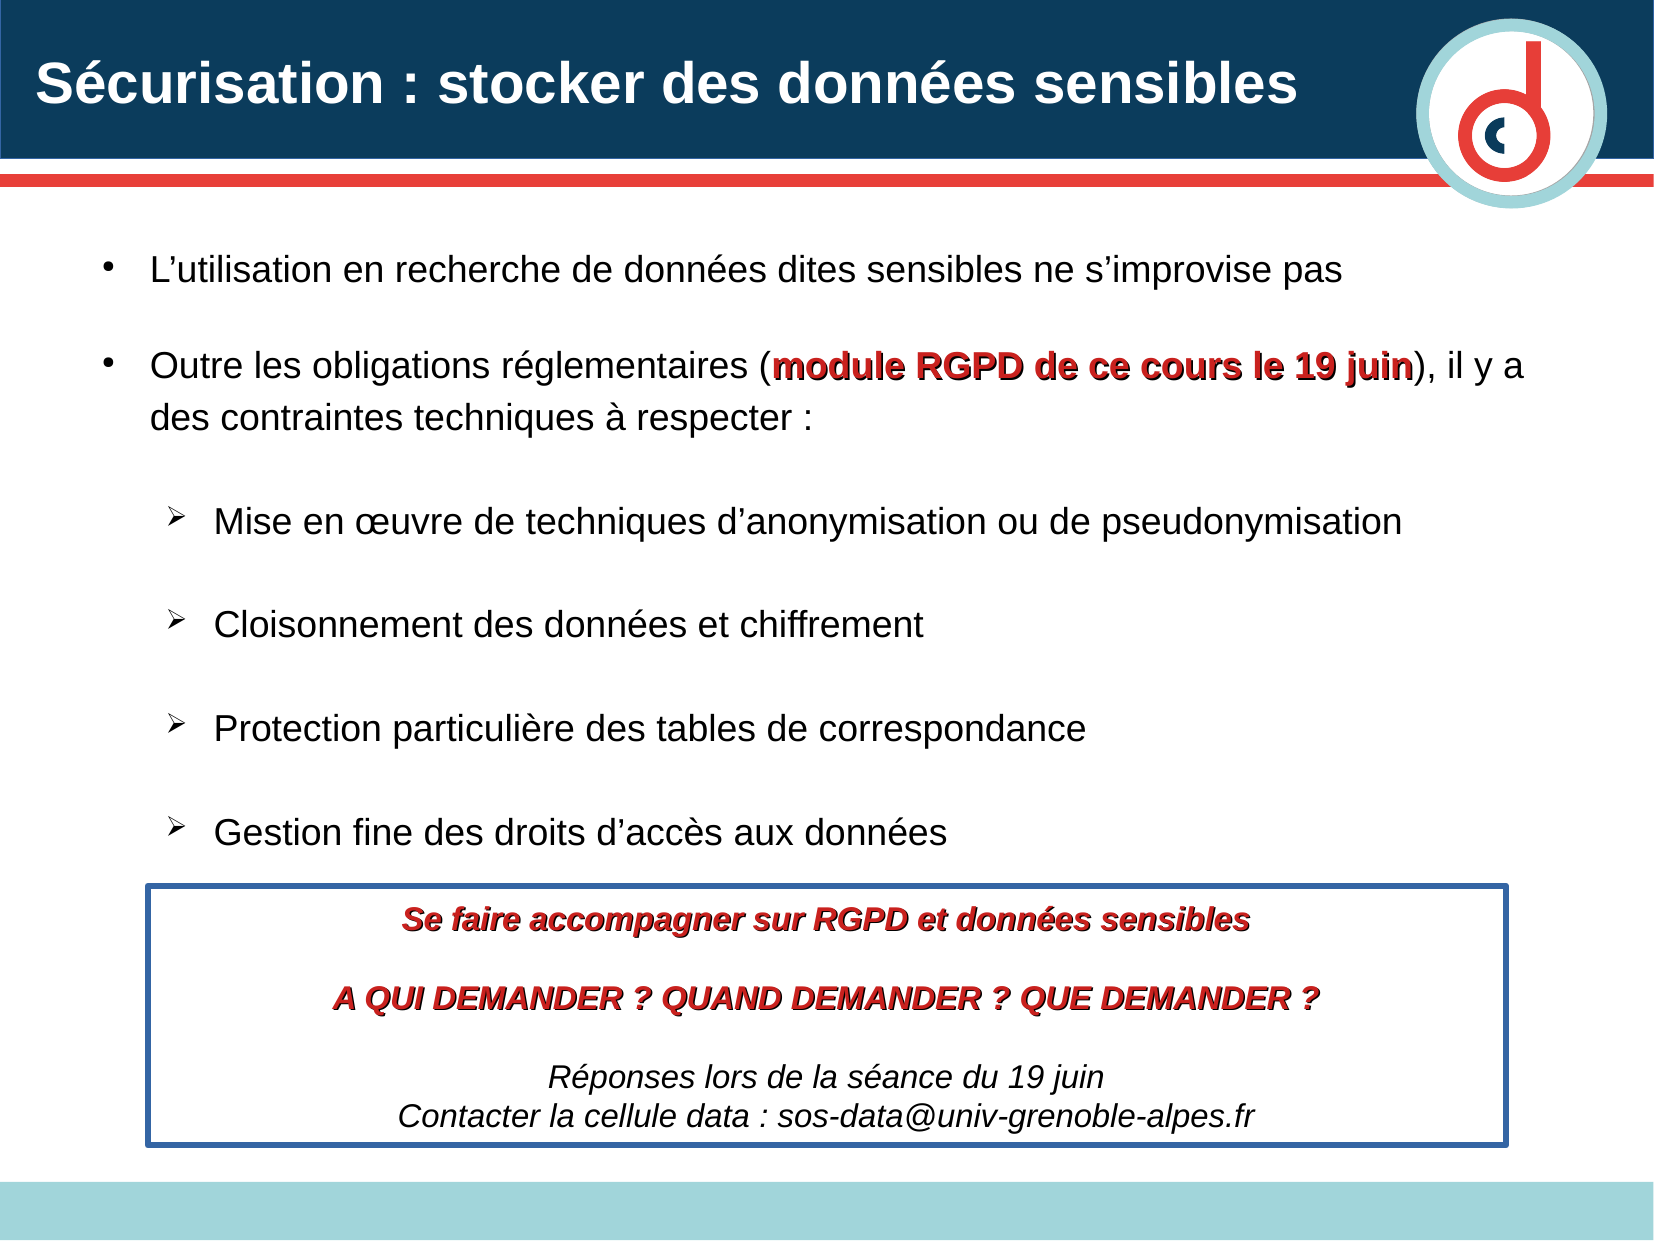

# Sécurisation : stocker des données sensibles
L’utilisation en recherche de données dites sensibles ne s’improvise pas
Outre les obligations réglementaires (module RGPD de ce cours le 19 juin), il y a des contraintes techniques à respecter :
Mise en œuvre de techniques d’anonymisation ou de pseudonymisation
Cloisonnement des données et chiffrement
Protection particulière des tables de correspondance
Gestion fine des droits d’accès aux données
Se faire accompagner sur RGPD et données sensibles
A QUI DEMANDER ? QUAND DEMANDER ? QUE DEMANDER ?
Réponses lors de la séance du 19 juin
Contacter la cellule data : sos-data@univ-grenoble-alpes.fr